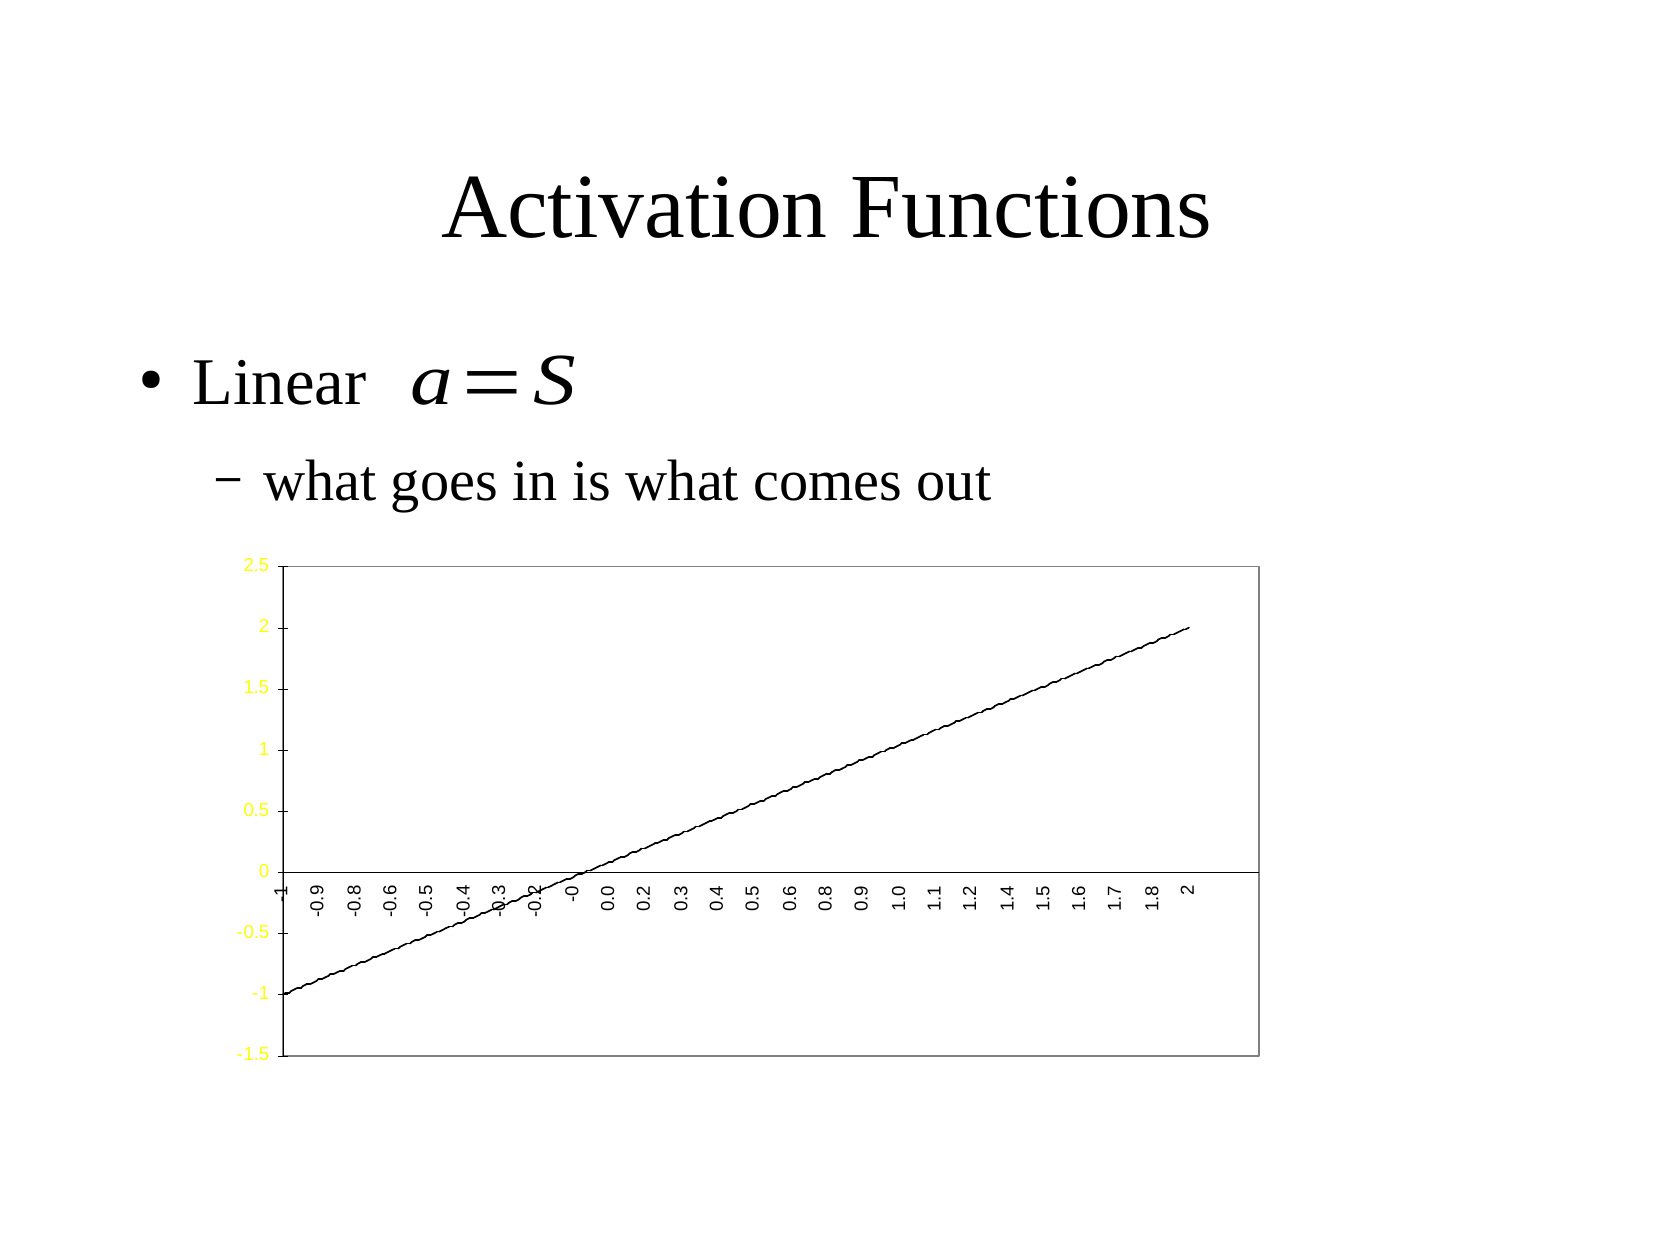

# Activation Functions
Linear
what goes in is what comes out